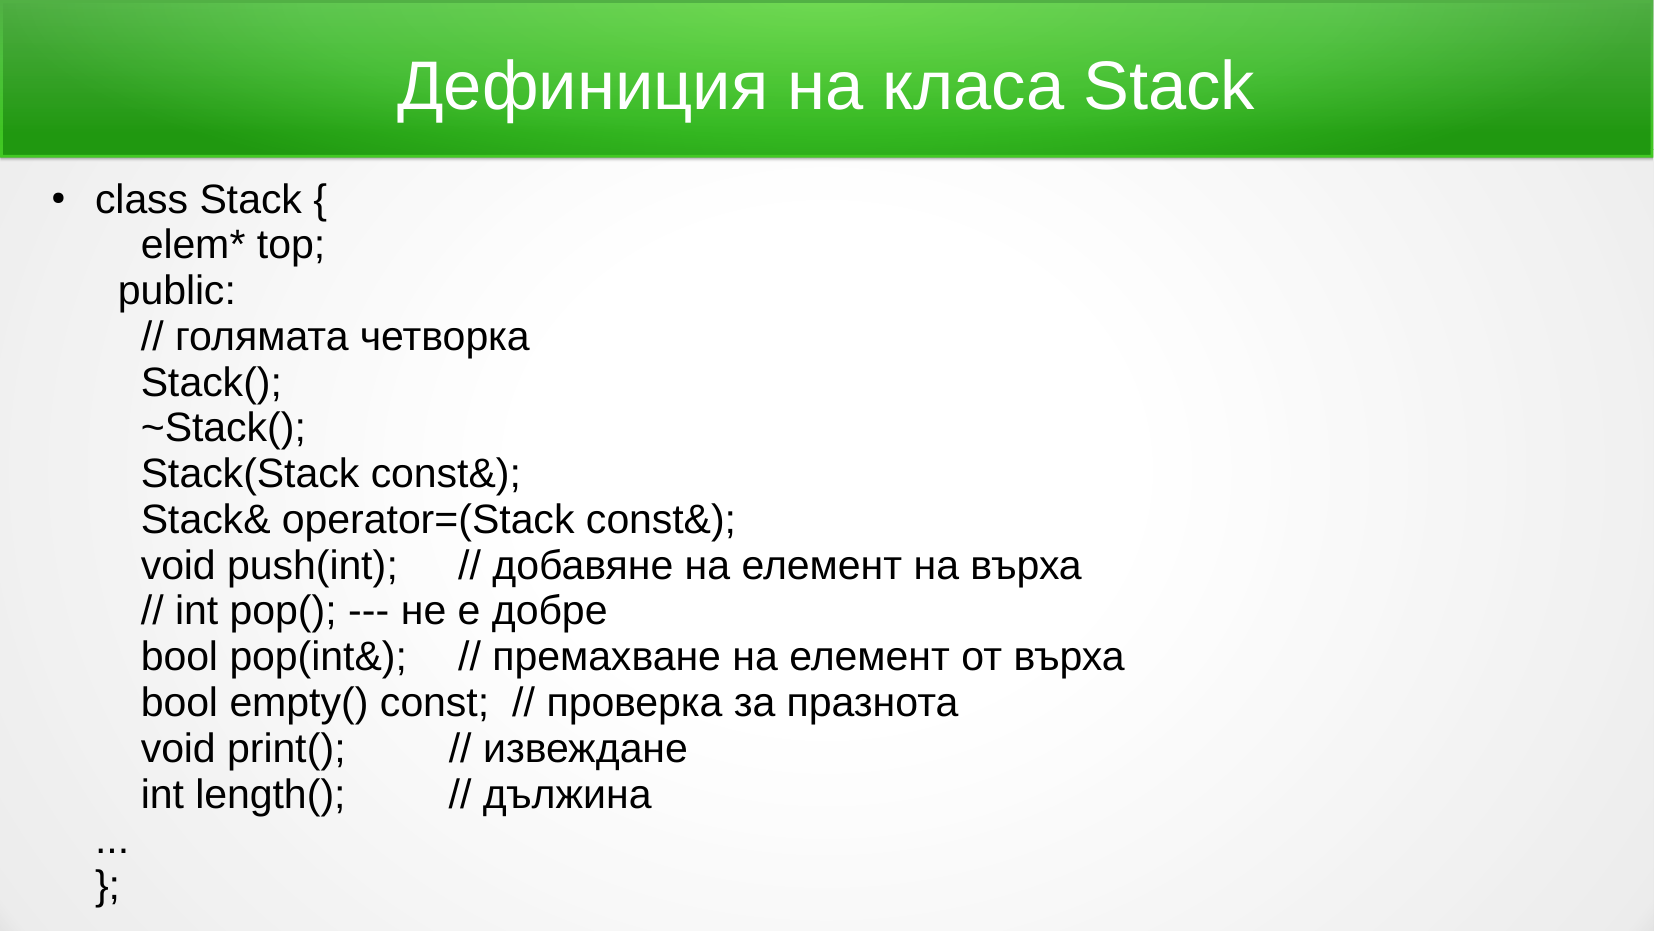

# Дефиниция на класа Stack
class Stack {
 elem* top;
 public:
 // голямата четворка
 Stack();
 ~Stack();
 Stack(Stack const&);
 Stack& operator=(Stack const&);
 void push(int);	// добавяне на елемент на върха
 // int pop(); --- не е добре
 bool pop(int&);	// премахване на елемент от върха
 bool empty() const; // проверка за празнота
 void print(); // извеждане
 int length(); // дължина
...
};